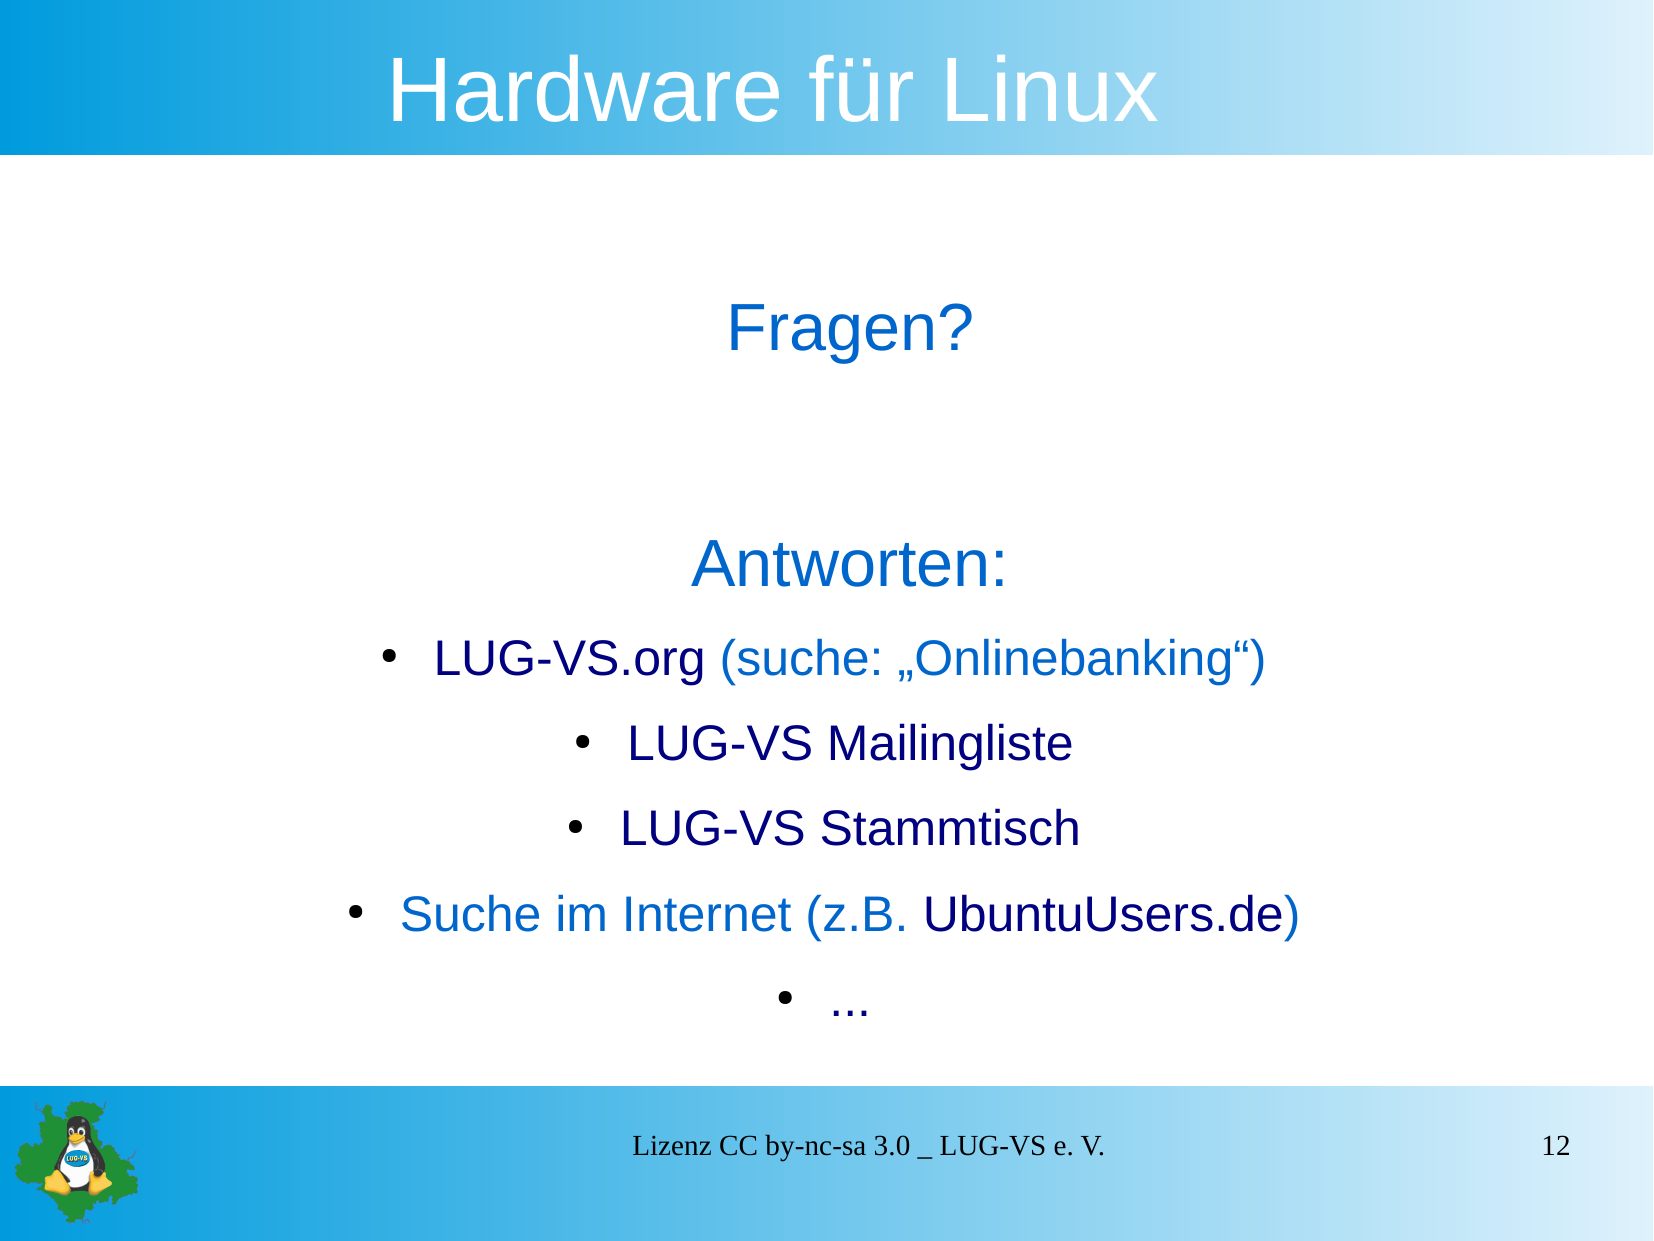

# Hardware für Linux
Fragen?
Antworten:
LUG-VS.org (suche: „Onlinebanking“)
LUG-VS Mailingliste
LUG-VS Stammtisch
Suche im Internet (z.B. UbuntuUsers.de)
...